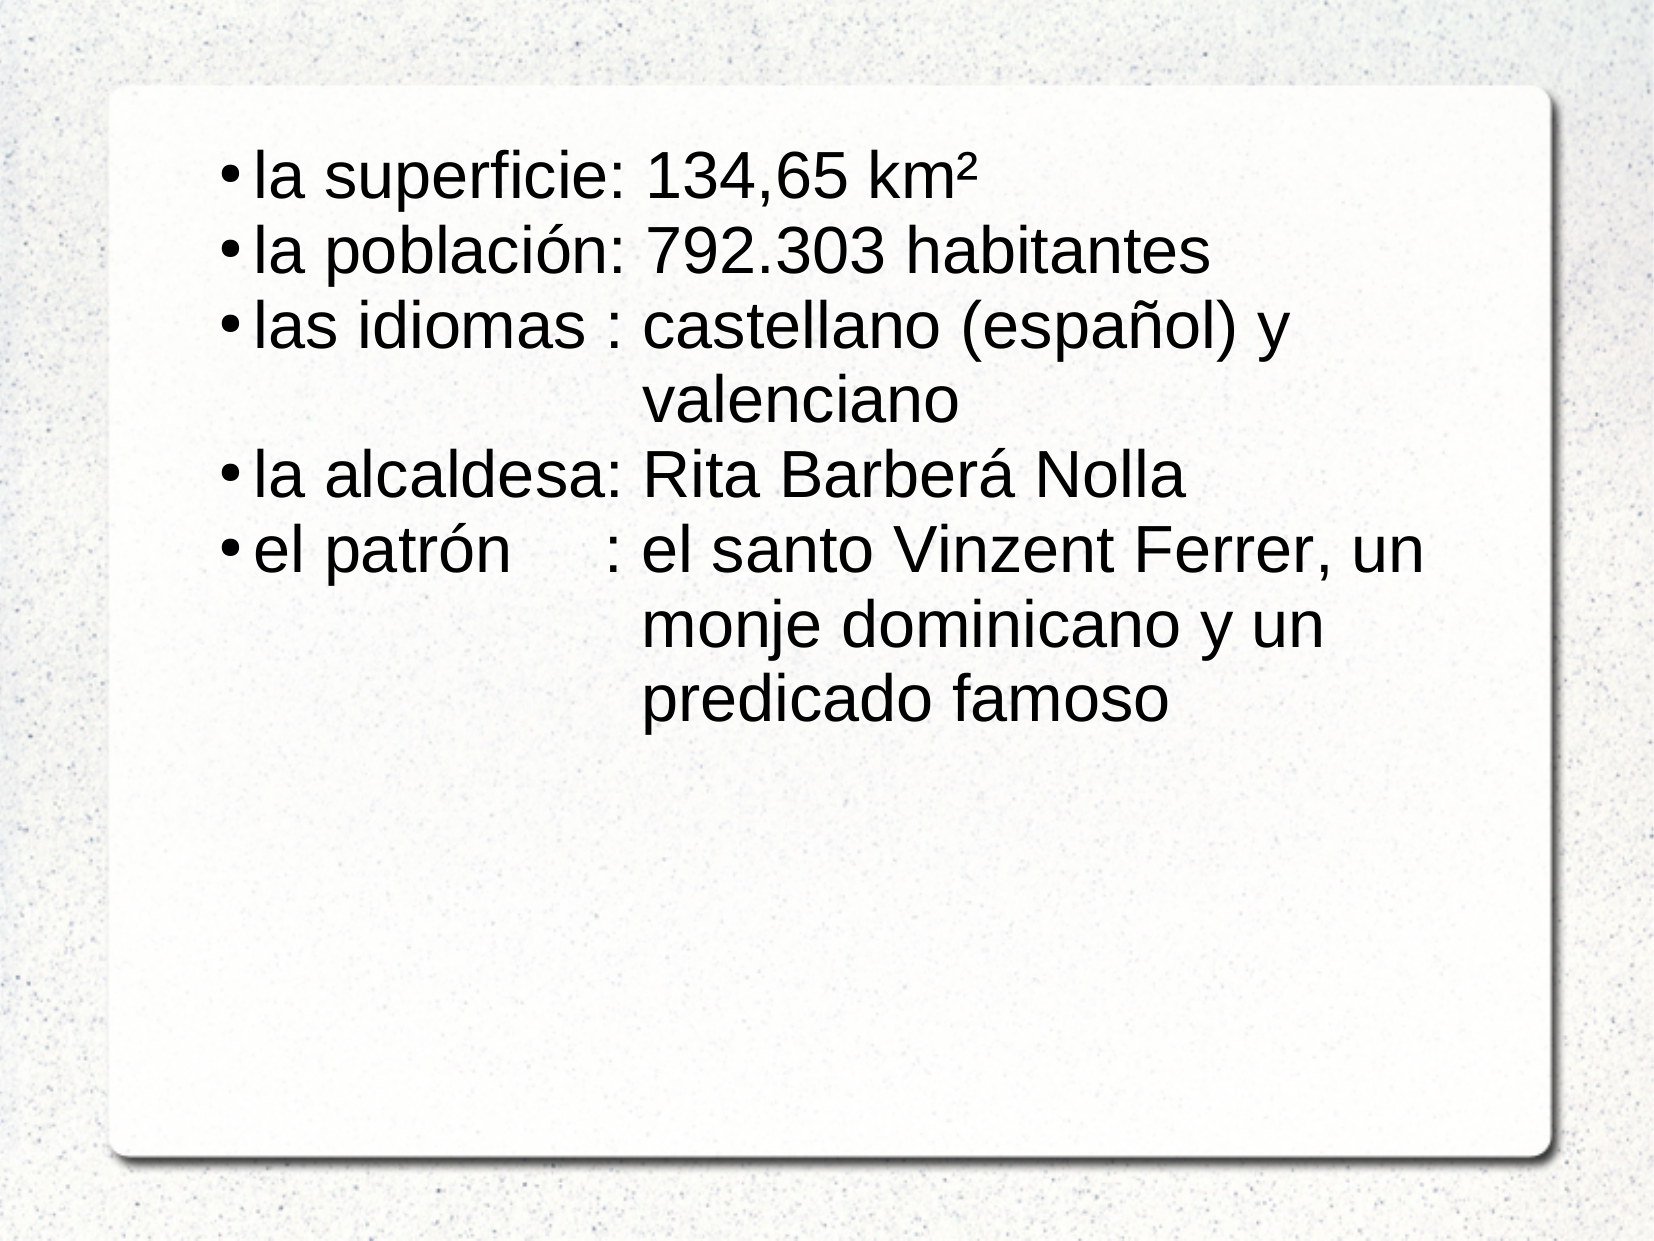

# la superficie: 134,65 km²
la población: 792.303 habitantes
las idiomas : castellano (español) y
 valenciano
la alcaldesa: Rita Barberá Nolla
el patrón : el santo Vinzent Ferrer, un 					 monje dominicano y un 			 			 predicado famoso